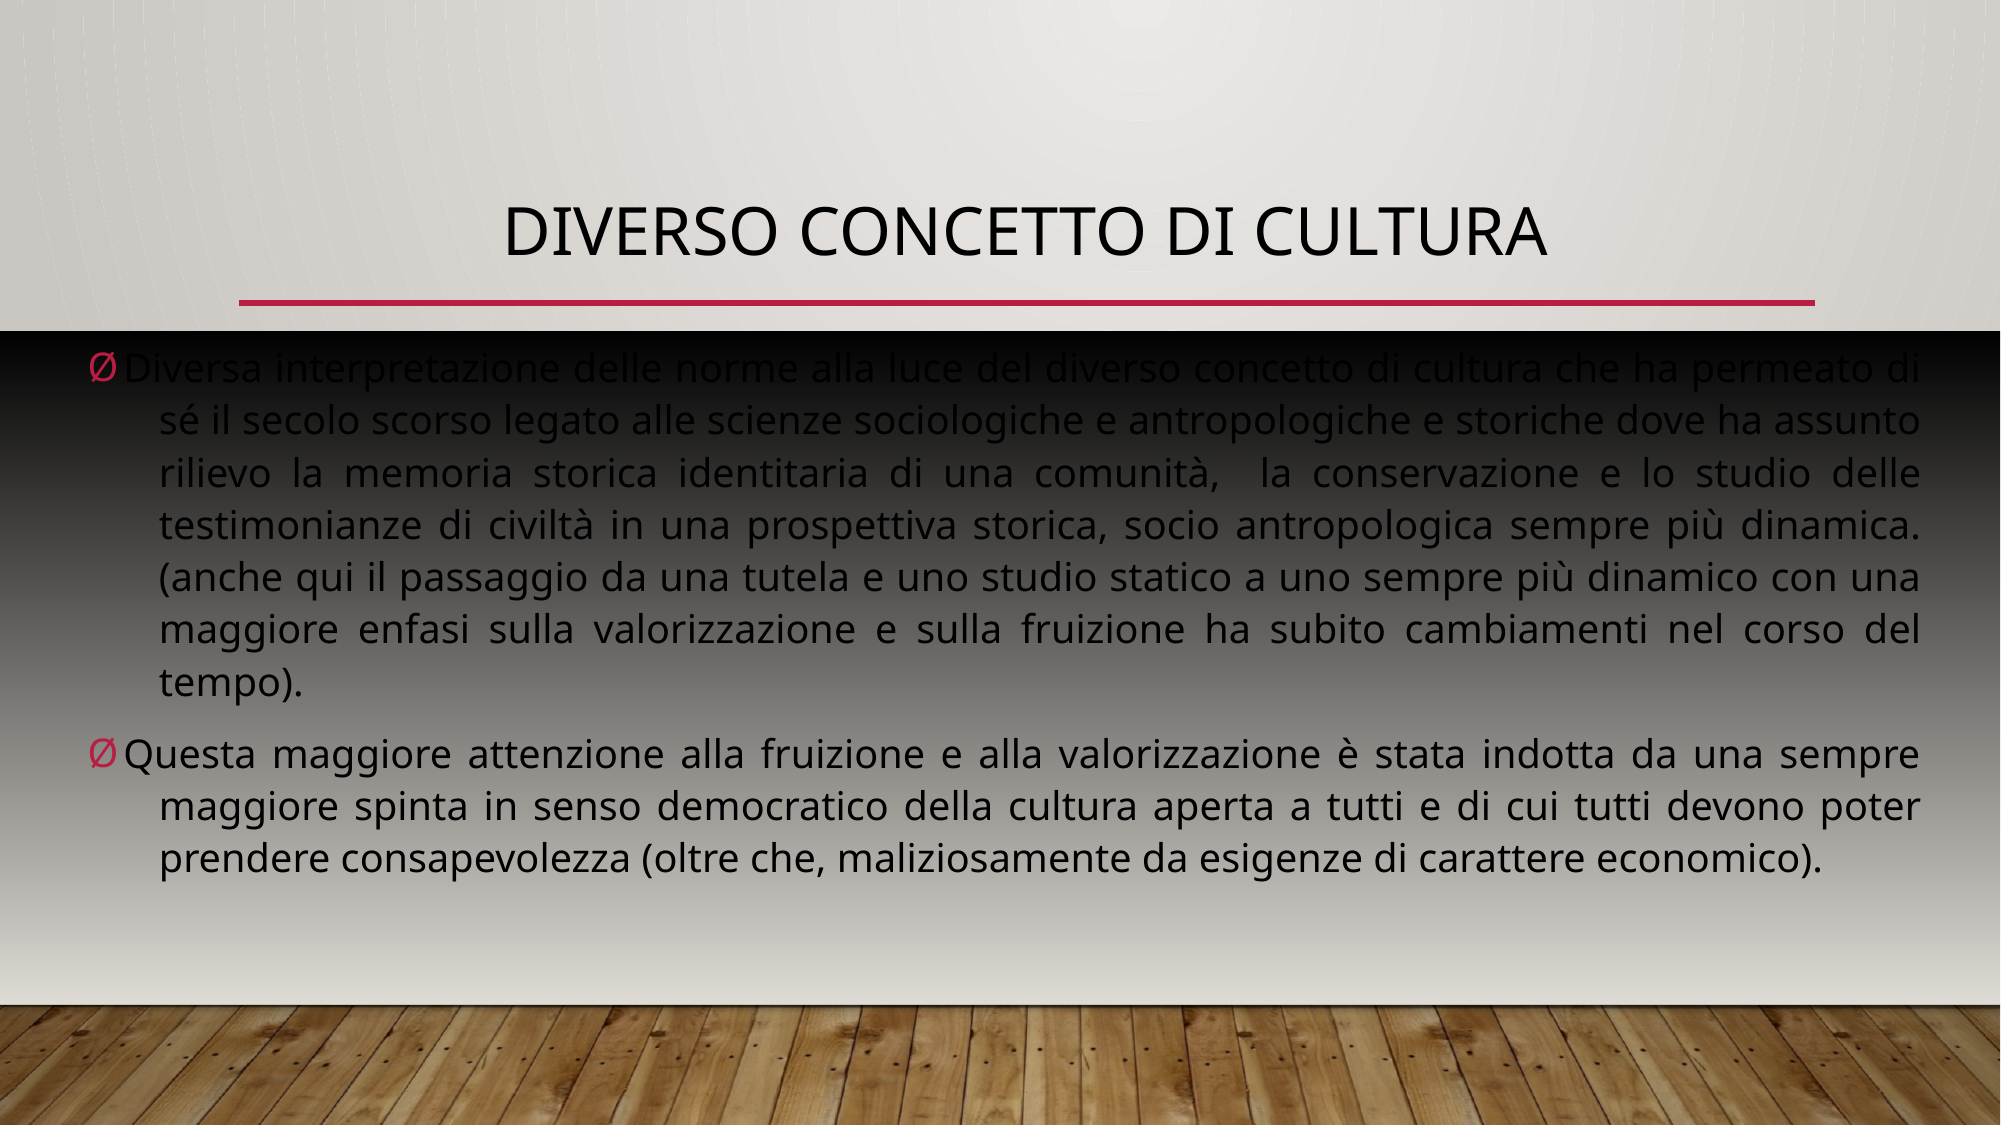

# Diverso concetto di cultura
Diversa interpretazione delle norme alla luce del diverso concetto di cultura che ha permeato di sé il secolo scorso legato alle scienze sociologiche e antropologiche e storiche dove ha assunto rilievo la memoria storica identitaria di una comunità, la conservazione e lo studio delle testimonianze di civiltà in una prospettiva storica, socio antropologica sempre più dinamica. (anche qui il passaggio da una tutela e uno studio statico a uno sempre più dinamico con una maggiore enfasi sulla valorizzazione e sulla fruizione ha subito cambiamenti nel corso del tempo).
Questa maggiore attenzione alla fruizione e alla valorizzazione è stata indotta da una sempre maggiore spinta in senso democratico della cultura aperta a tutti e di cui tutti devono poter prendere consapevolezza (oltre che, maliziosamente da esigenze di carattere economico).